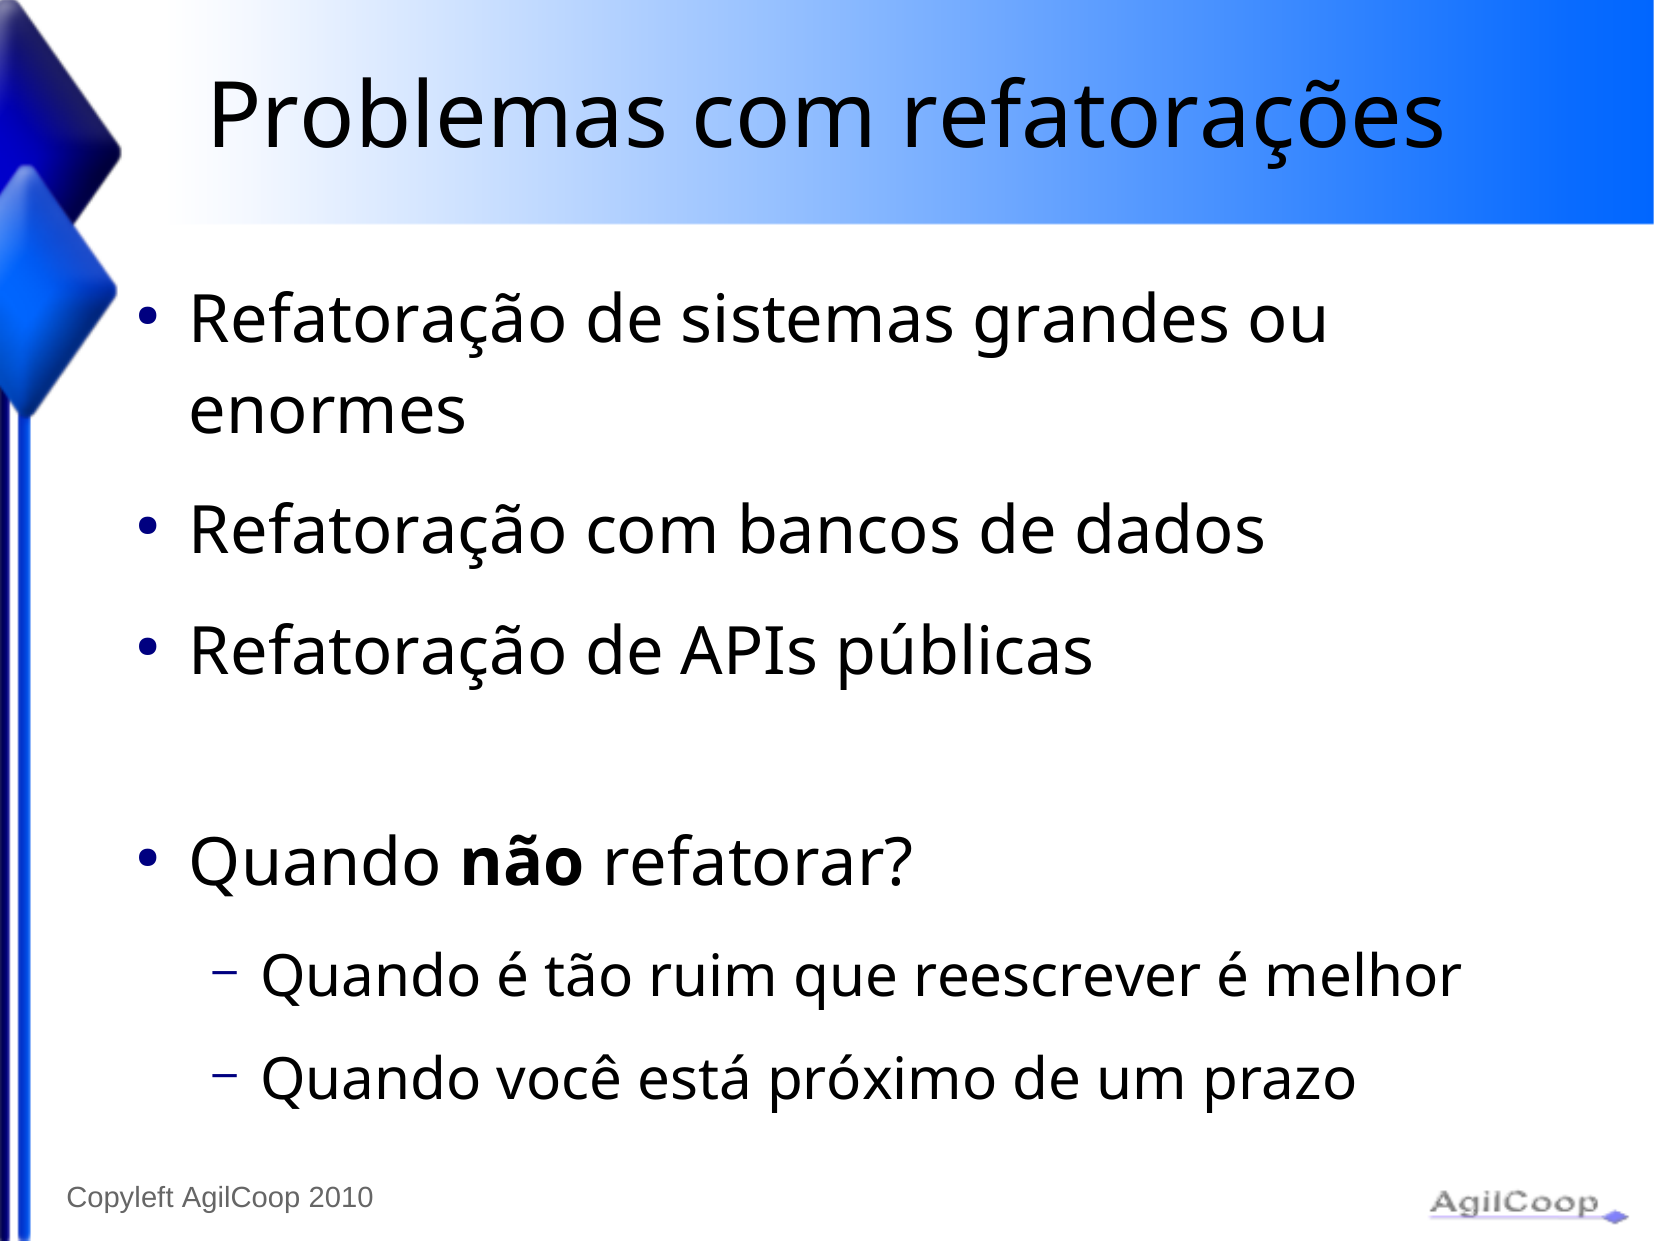

# Problemas com refatorações
Refatoração de sistemas grandes ou enormes
Refatoração com bancos de dados
Refatoração de APIs públicas
Quando não refatorar?
Quando é tão ruim que reescrever é melhor
Quando você está próximo de um prazo
Copyleft AgilCoop 2010